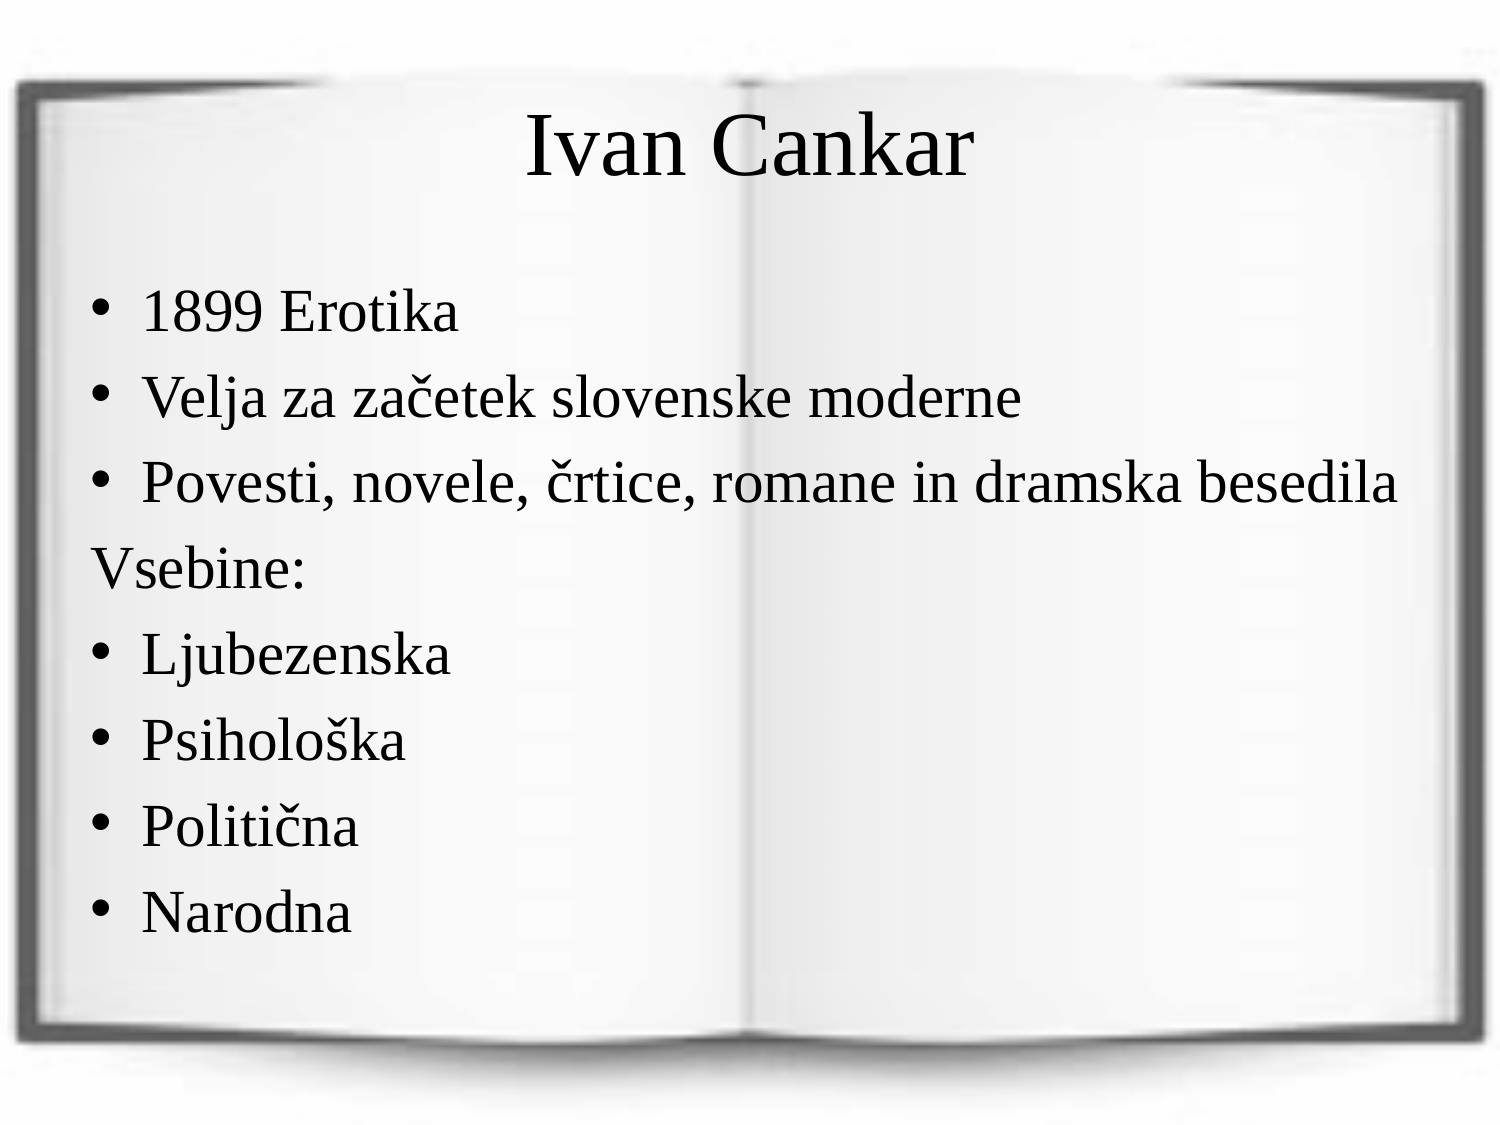

# Ivan Cankar
1899 Erotika
Velja za začetek slovenske moderne
Povesti, novele, črtice, romane in dramska besedila
Vsebine:
Ljubezenska
Psihološka
Politična
Narodna